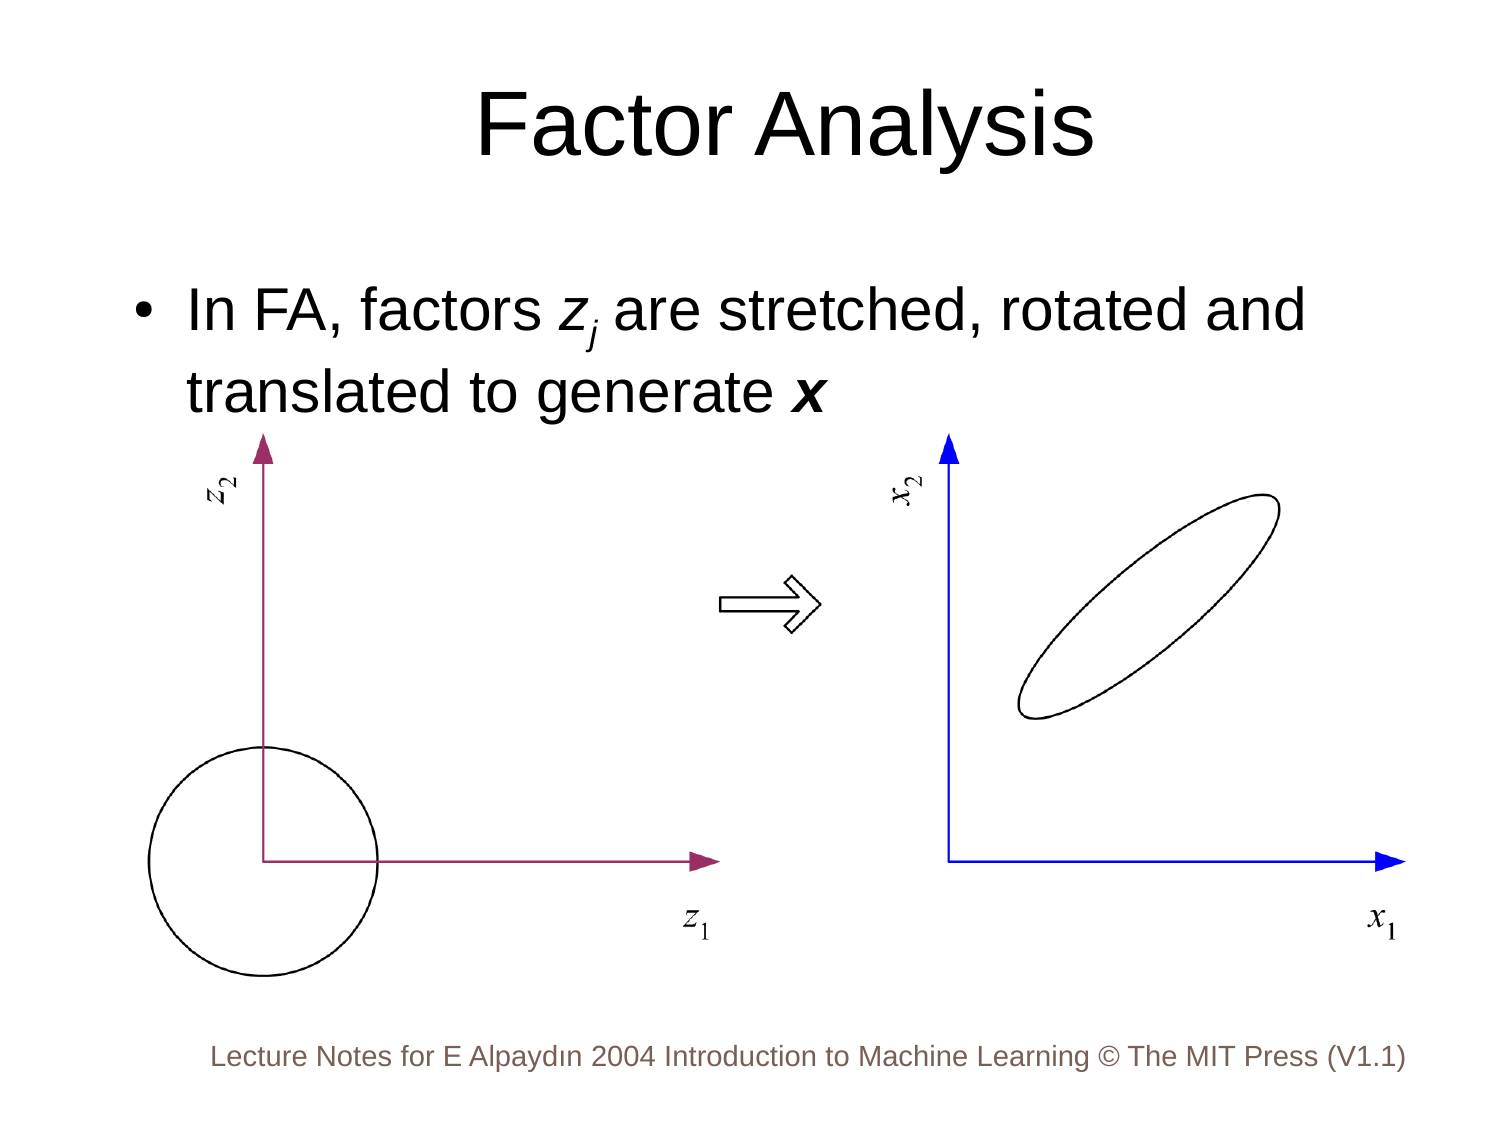

# Factor Analysis
In FA, factors zj are stretched, rotated and translated to generate x
Lecture Notes for E Alpaydın 2004 Introduction to Machine Learning © The MIT Press (V1.1)